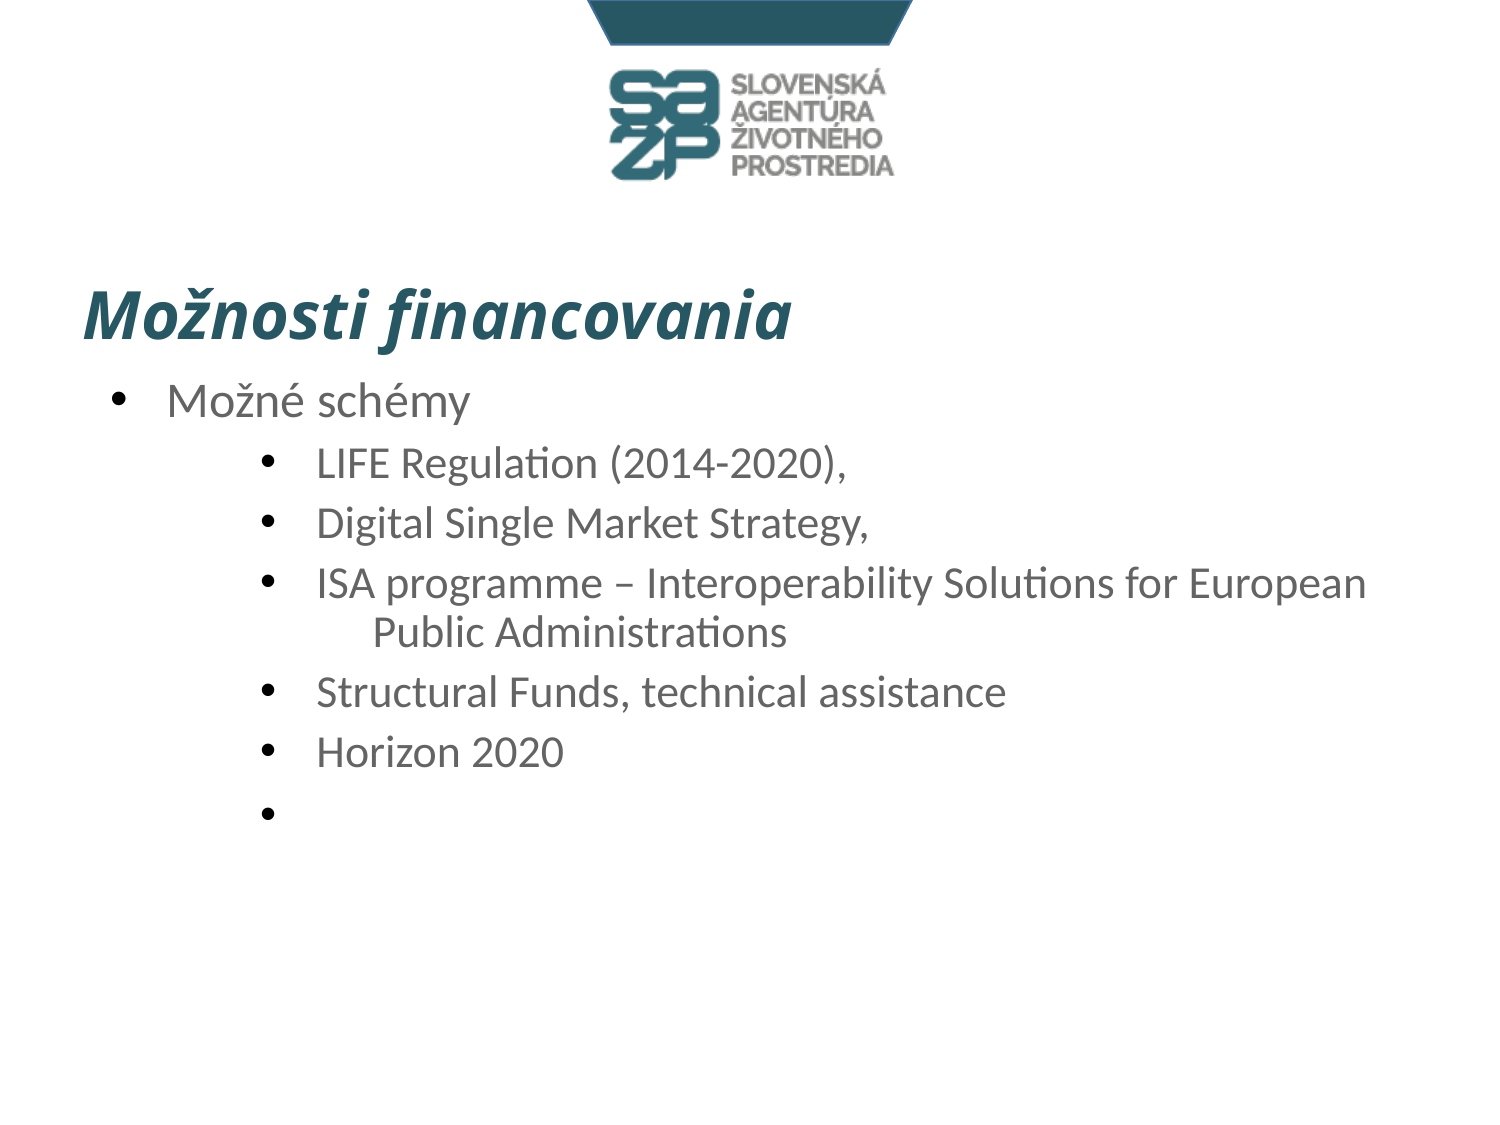

# Možnosti financovania
Možné schémy
LIFE Regulation (2014-2020),
Digital Single Market Strategy,
ISA programme – Interoperability Solutions for European Public Administrations
Structural Funds, technical assistance
Horizon 2020